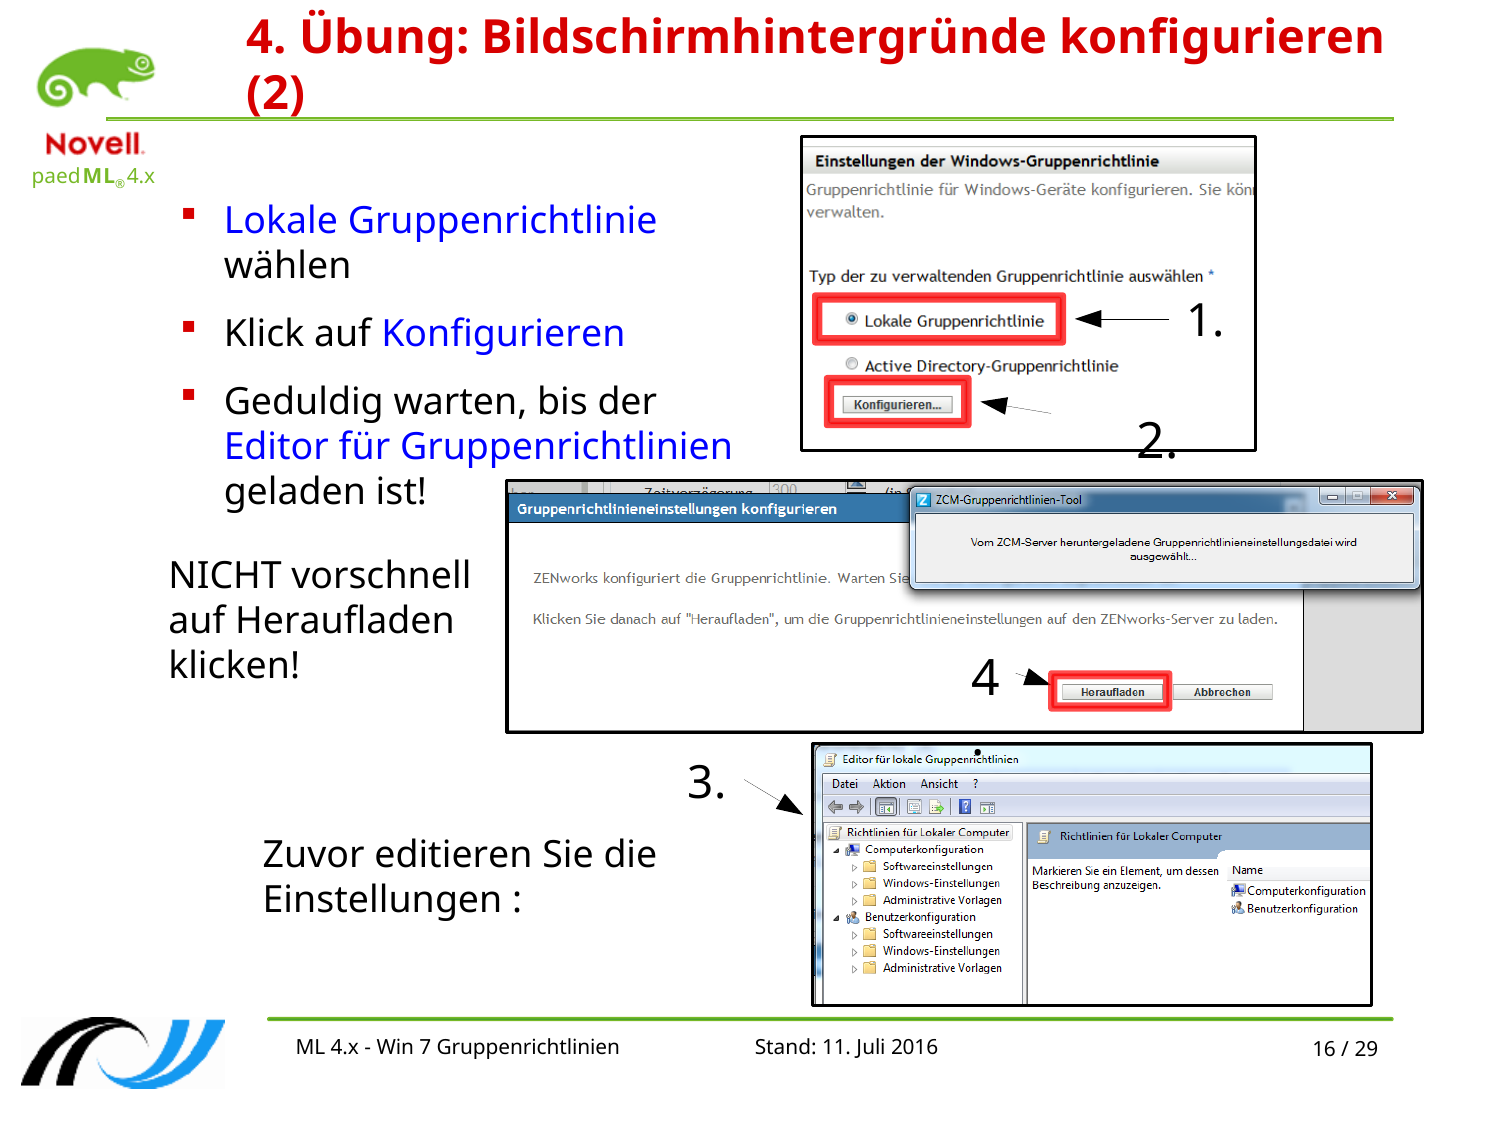

# 4. Übung: Bildschirmhintergründe konfigurieren (2)
Lokale Gruppenrichtlinie wählen
Klick auf Konfigurieren
Geduldig warten, bis der
Editor für Gruppenrichtlinien geladen ist!
1.
2.
NICHT vorschnell auf Heraufladen klicken!
4.
Zuvor editieren Sie die
Einstellungen :
3.
ML 4.x - Win 7 Gruppenrichtlinien
11. Juli 2016
16